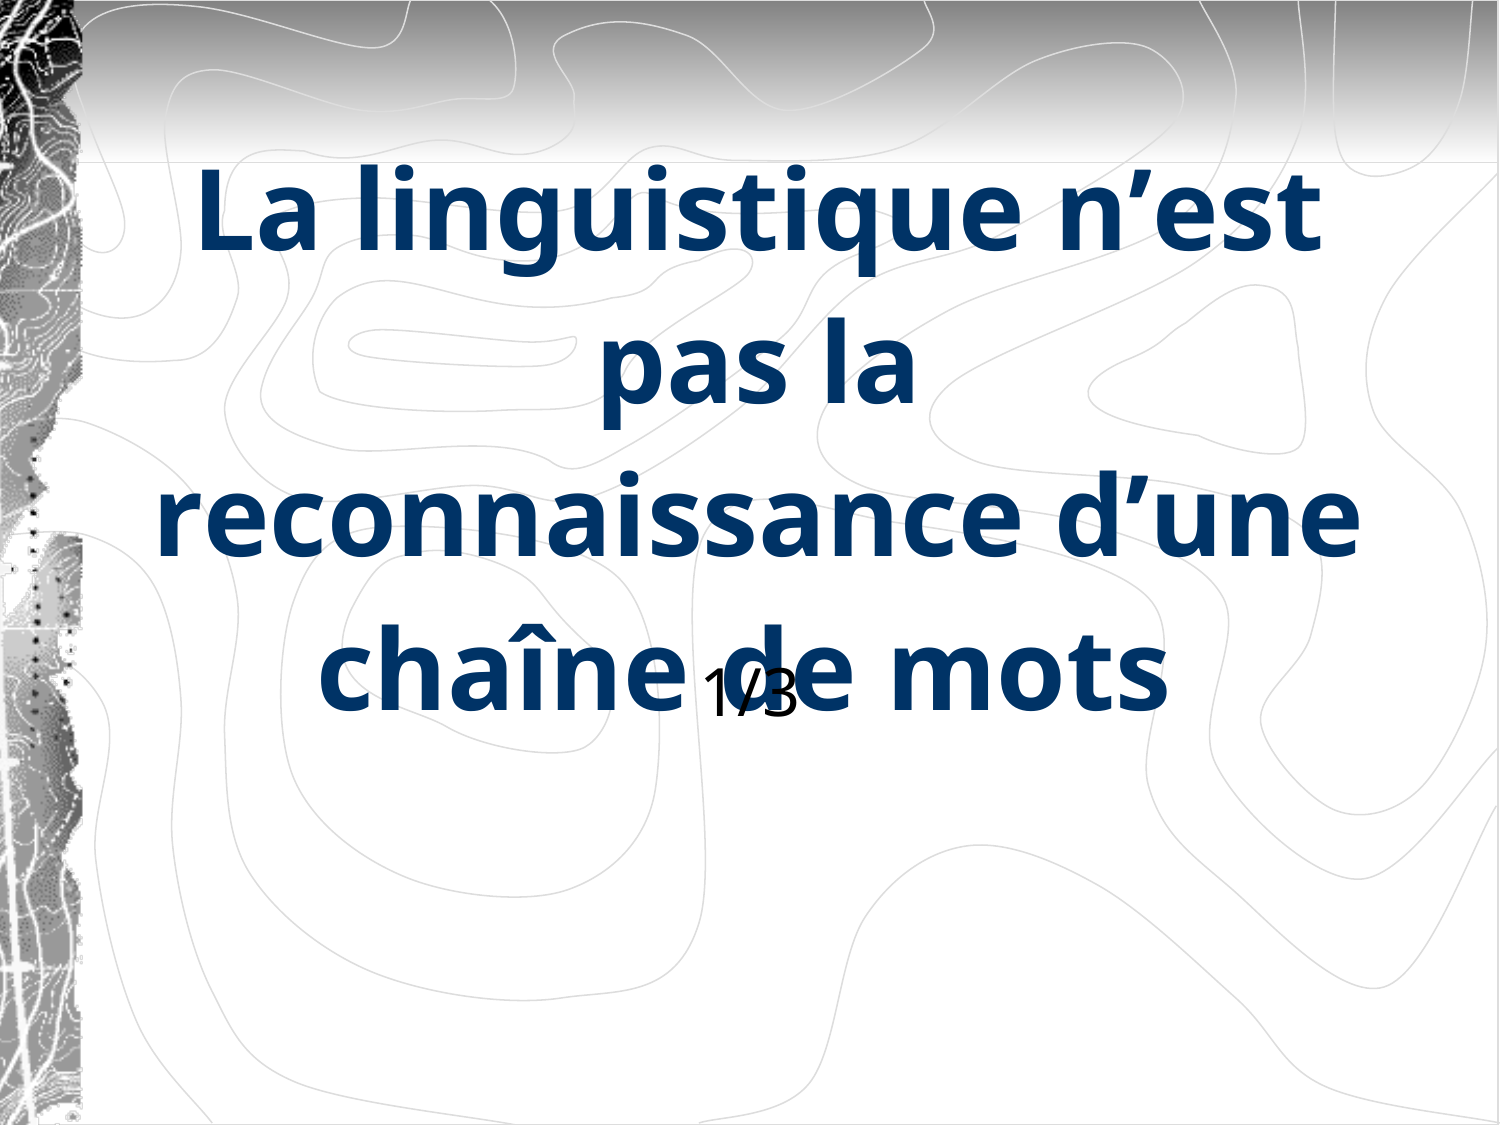

# La linguistique n’est pas la reconnaissance d’une chaîne de mots
1/3